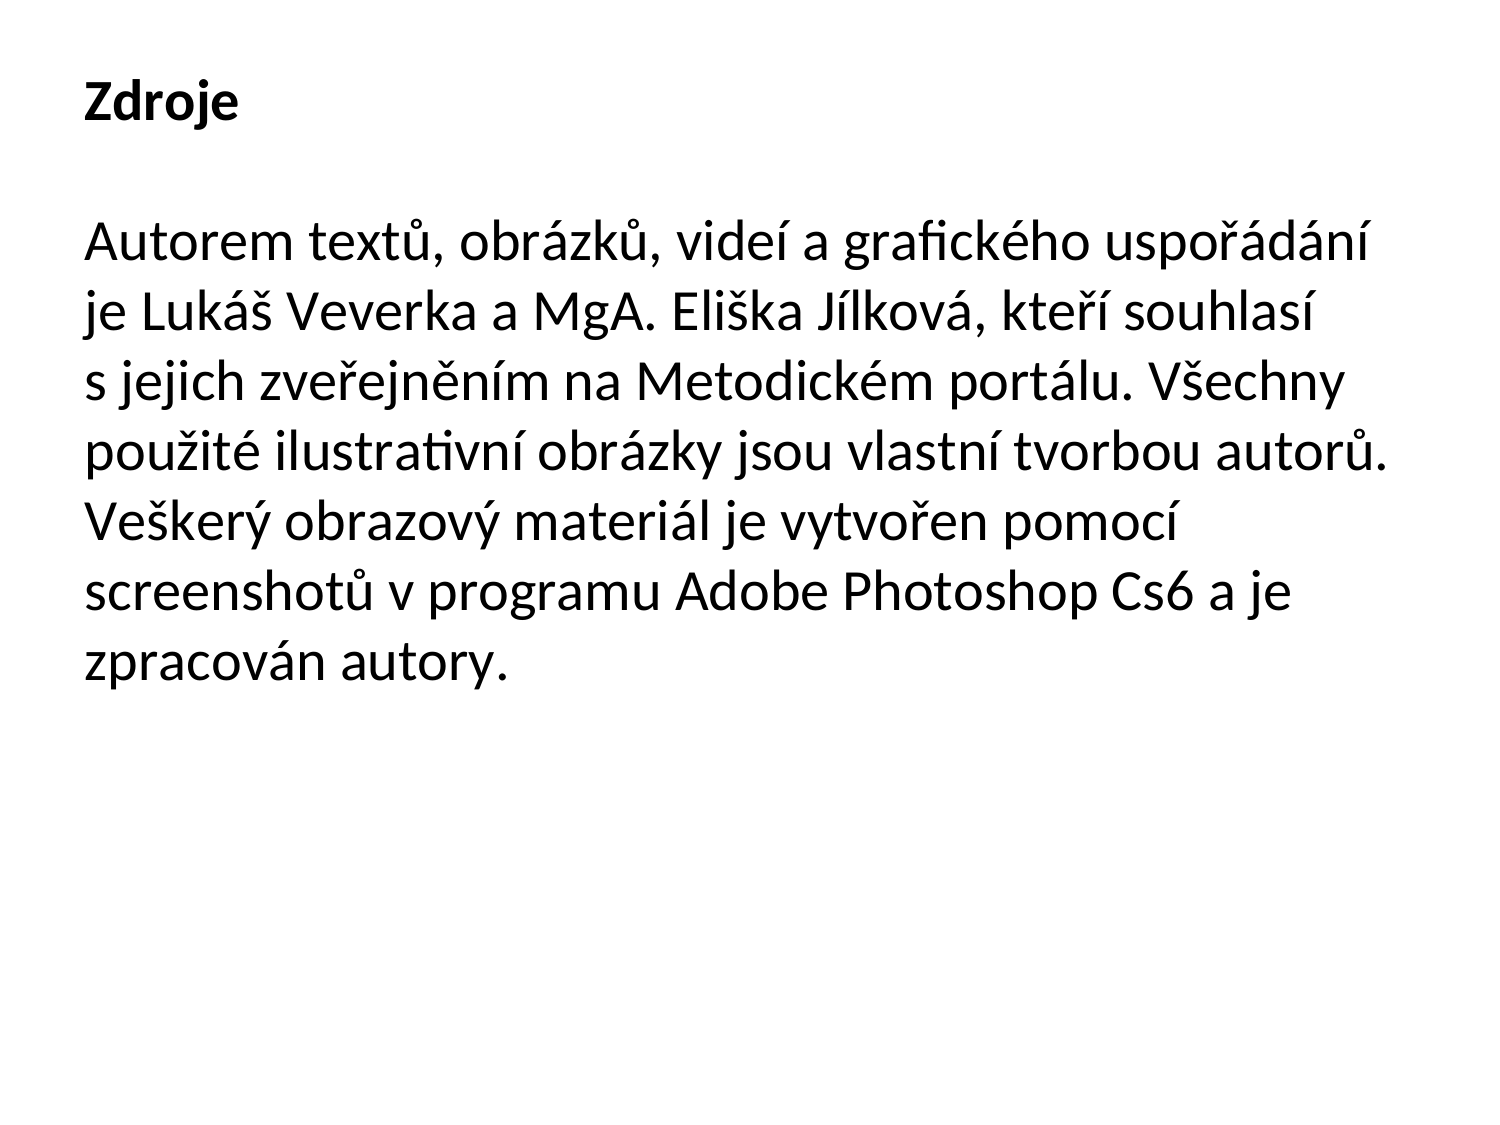

Zdroje
Autorem textů, obrázků, videí a grafického uspořádání je Lukáš Veverka a MgA. Eliška Jílková, kteří souhlasí
s jejich zveřejněním na Metodickém portálu. Všechny použité ilustrativní obrázky jsou vlastní tvorbou autorů. Veškerý obrazový materiál je vytvořen pomocí screenshotů v programu Adobe Photoshop Cs6 a je zpracován autory.